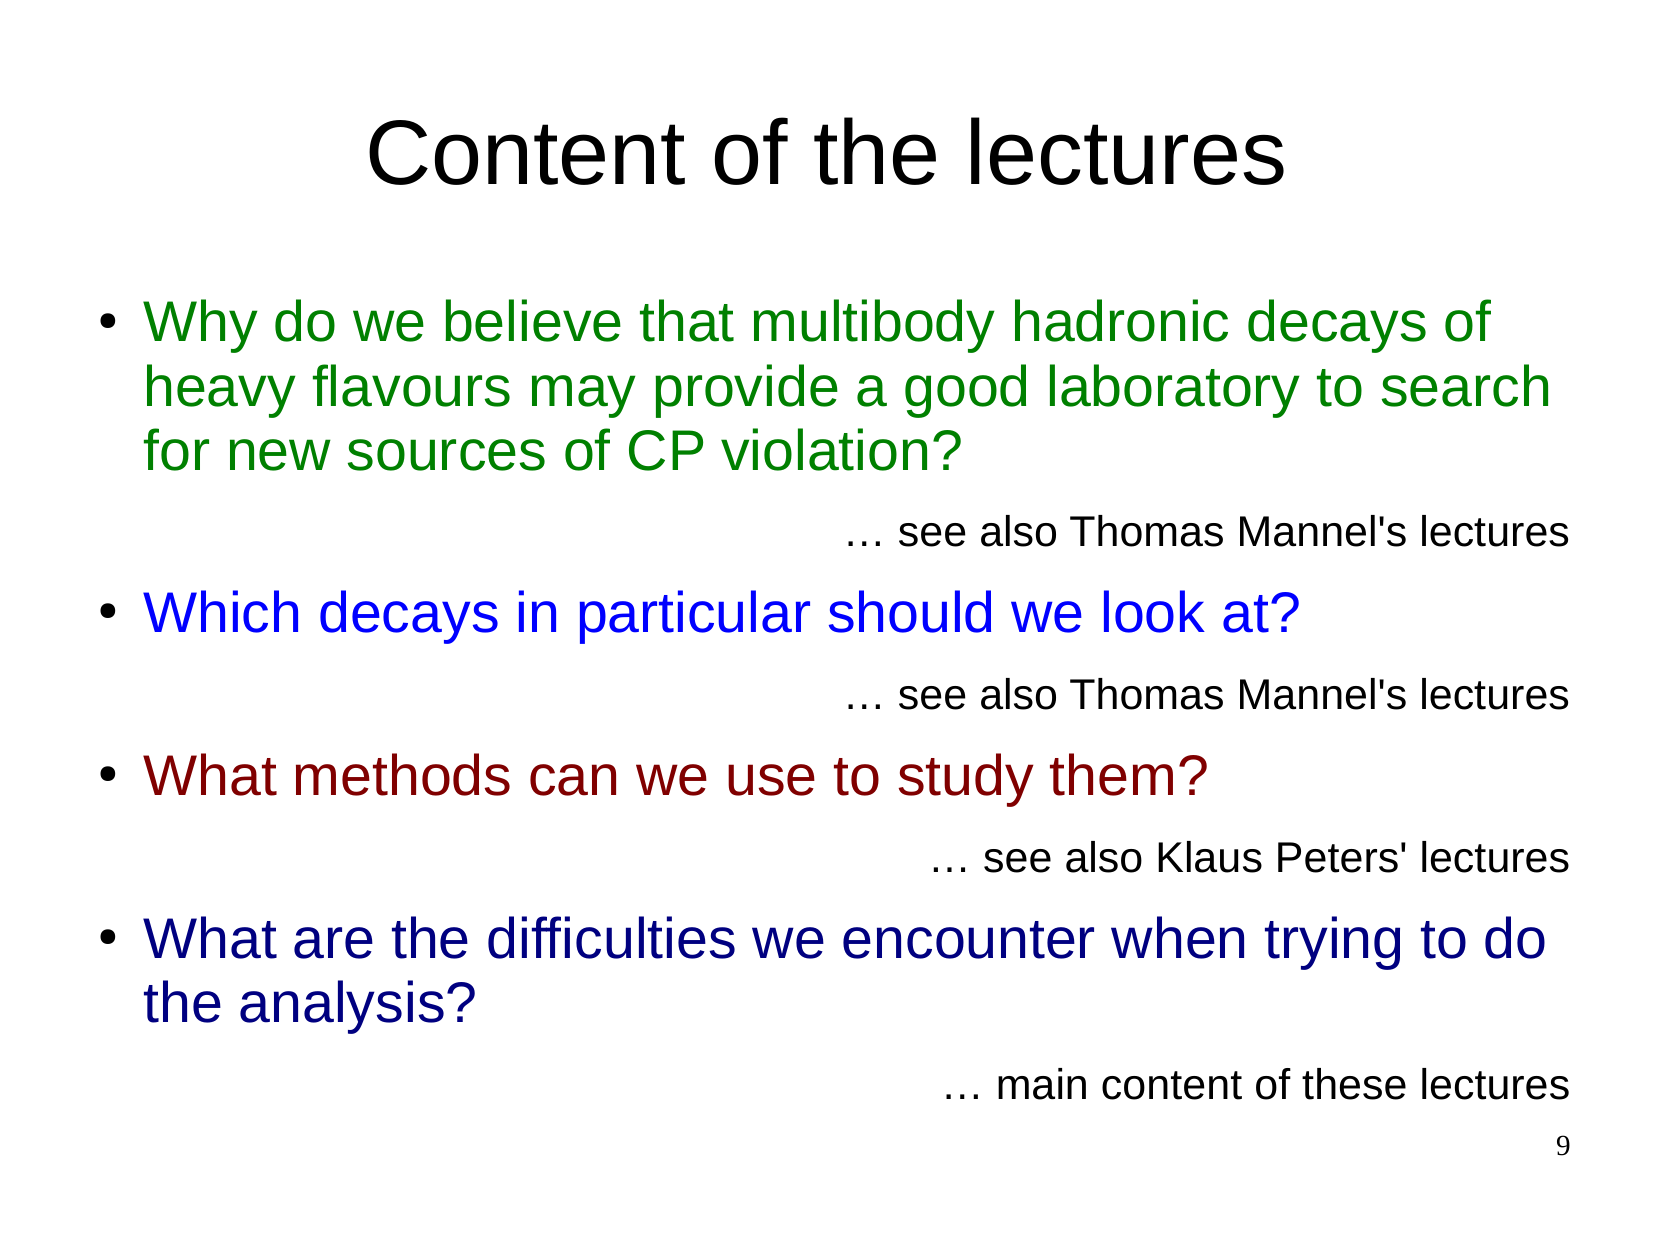

# Content of the lectures
Why do we believe that multibody hadronic decays of heavy flavours may provide a good laboratory to search for new sources of CP violation?
… see also Thomas Mannel's lectures
Which decays in particular should we look at?
… see also Thomas Mannel's lectures
What methods can we use to study them?
… see also Klaus Peters' lectures
What are the difficulties we encounter when trying to do the analysis?
… main content of these lectures
9